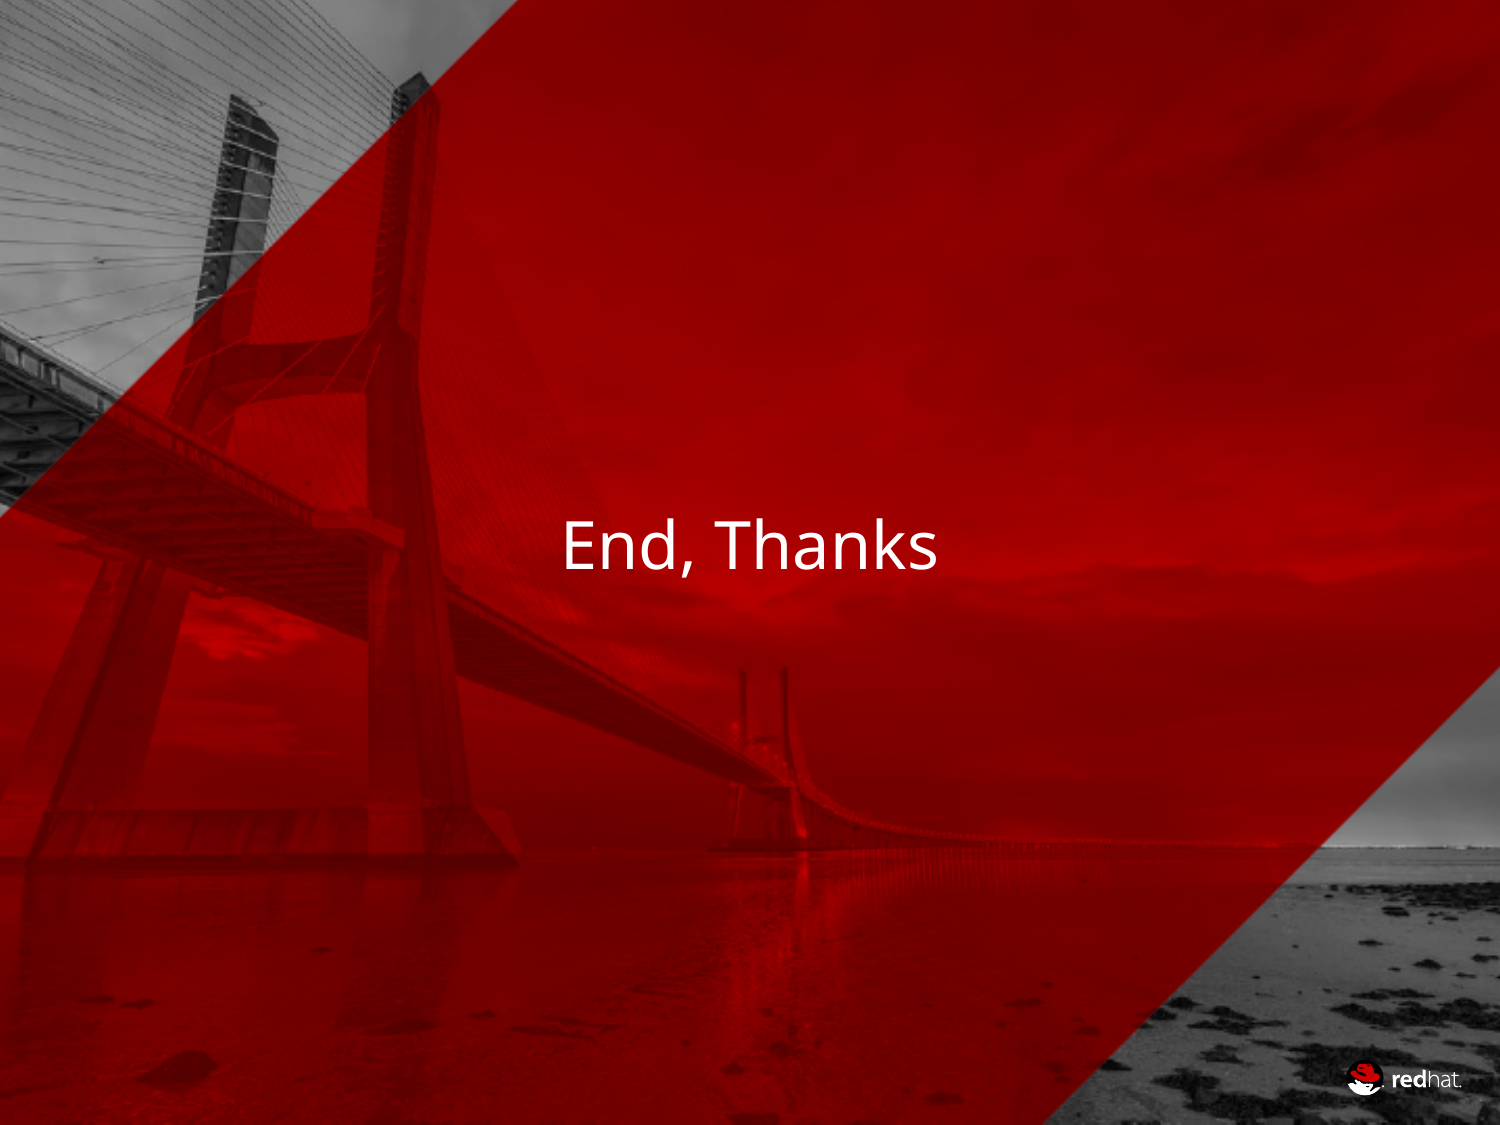

# End, Thanks
INSERT DESIGNATOR, IF NEEDED
24
Basic Architecture
OpenGL Support
Video Support
HiDPI
Quirks under Wayland
Demo and Future possibilities